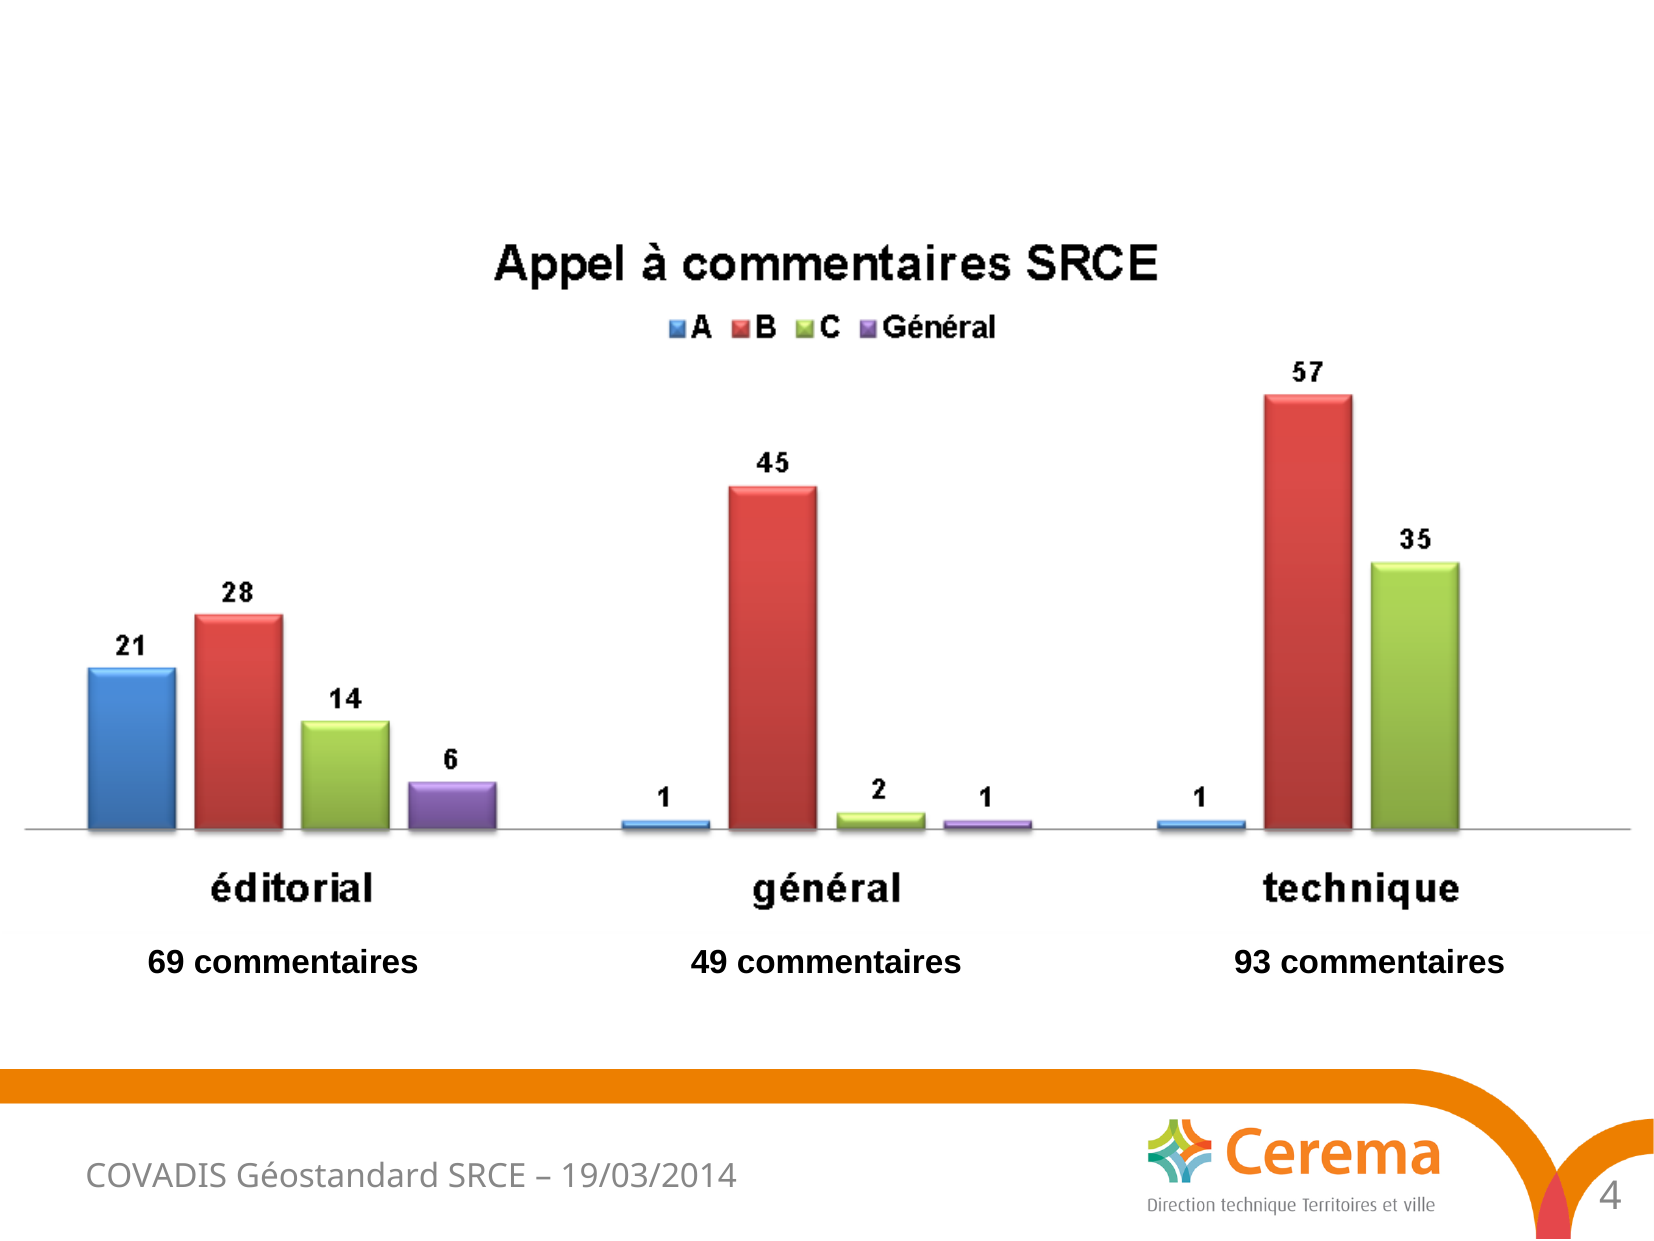

| 69 commentaires | 49 commentaires | 93 commentaires |
| --- | --- | --- |